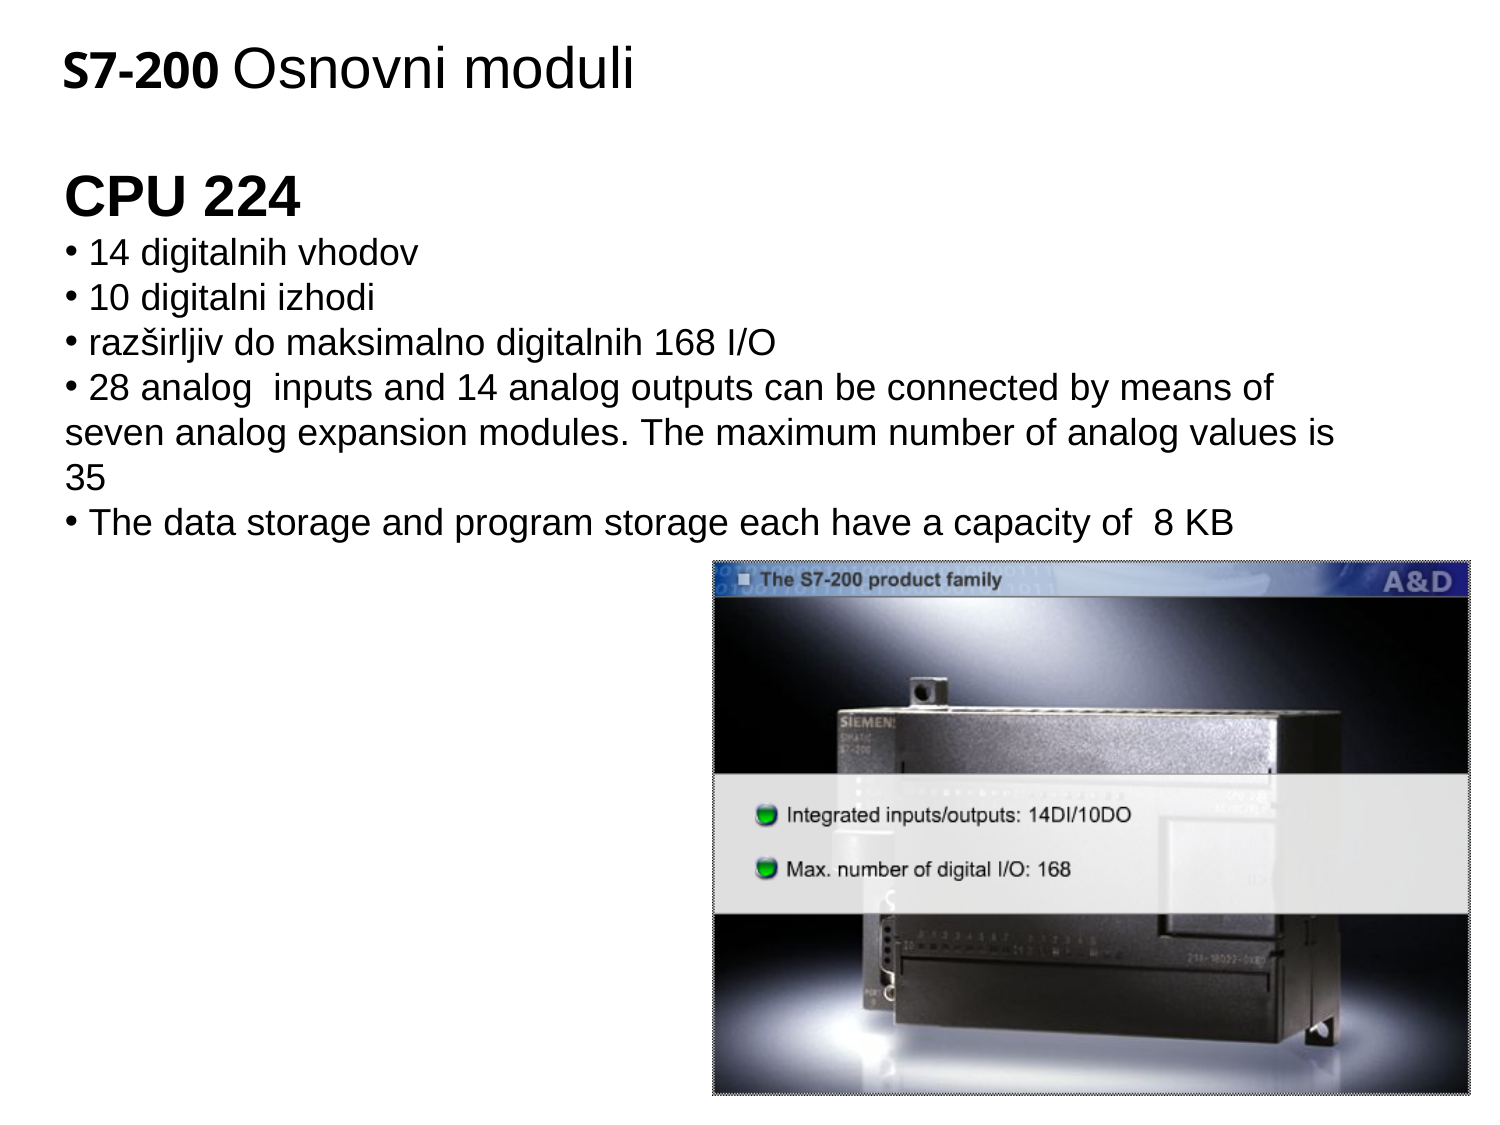

S7-200 Osnovni moduli
CPU 224
 14 digitalnih vhodov
 10 digitalni izhodi
 razširljiv do maksimalno digitalnih 168 I/O
 28 analog  inputs and 14 analog outputs can be connected by means of seven analog expansion modules. The maximum number of analog values is 35
 The data storage and program storage each have a capacity of  8 KB